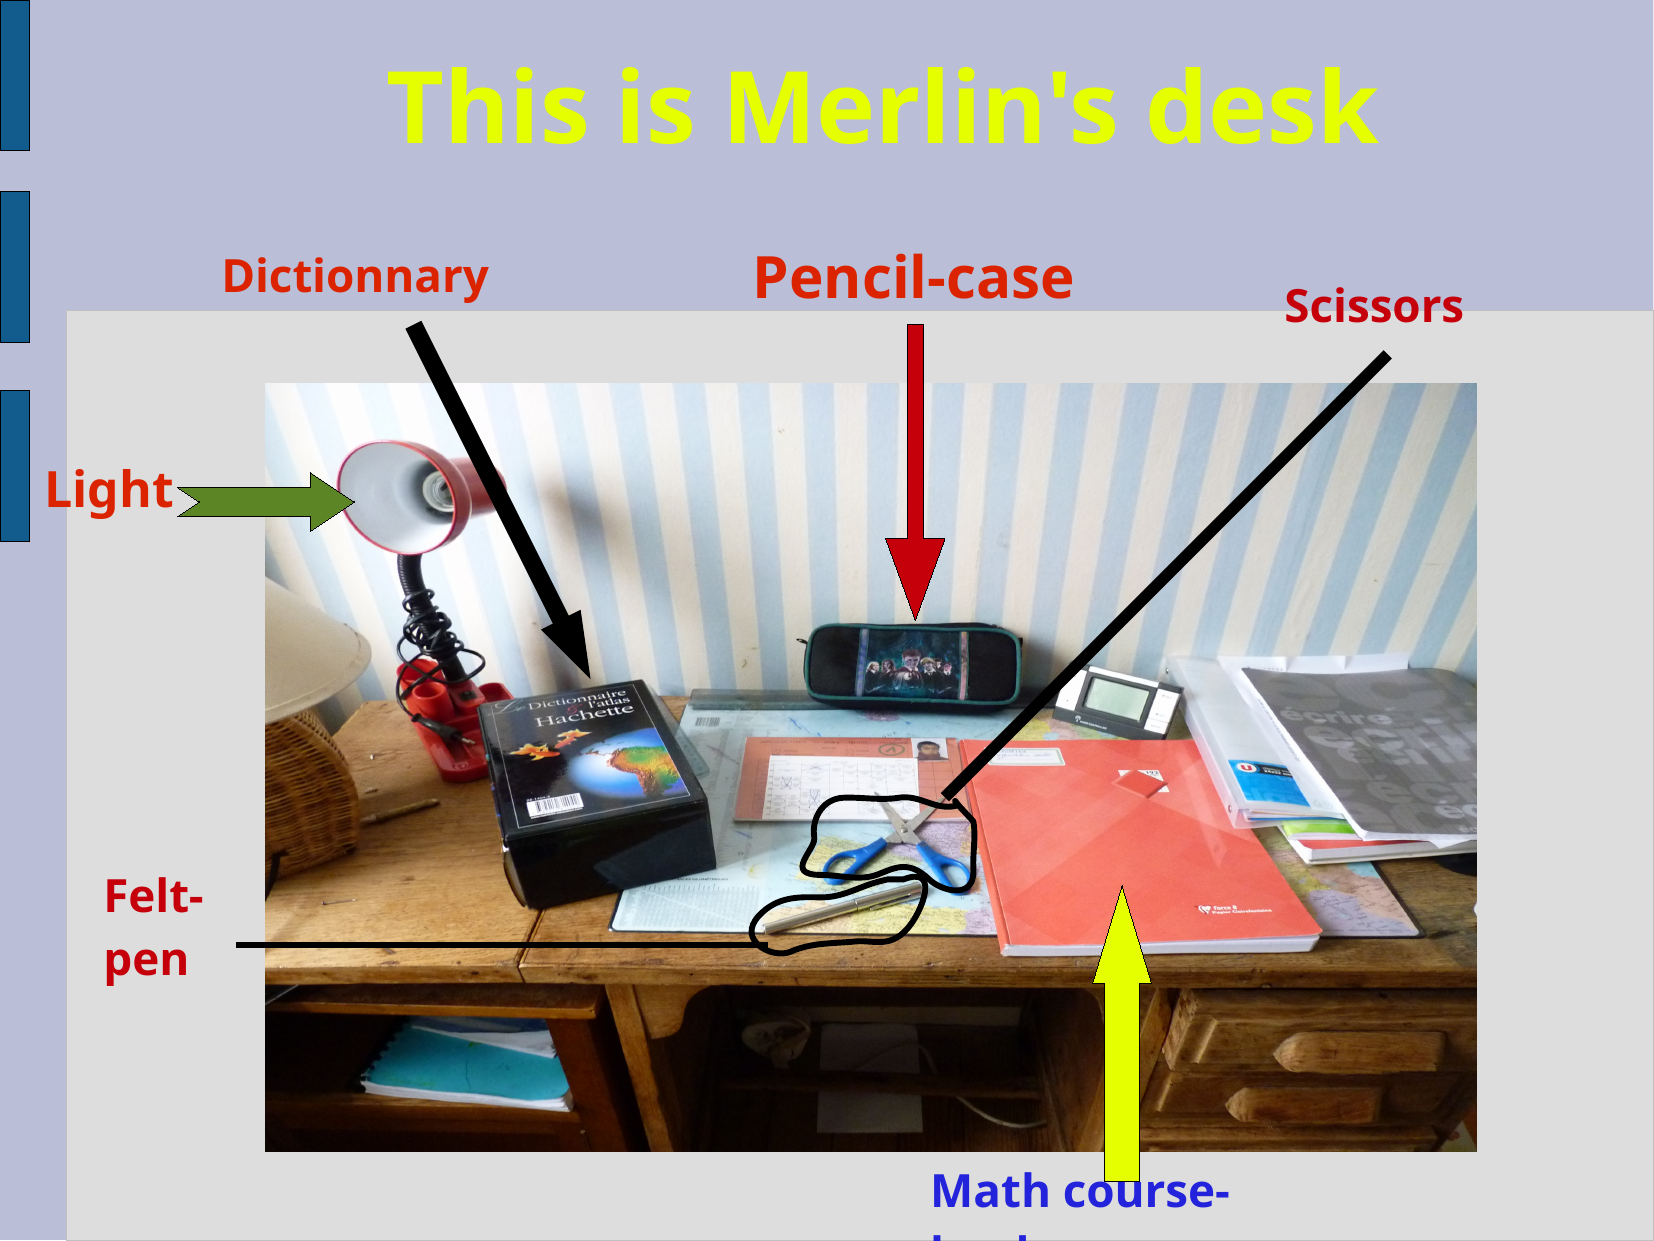

This is Merlin's desk
Pencil-case
Dictionnary
Scissors
Light
Felt-
pen
Math course-book